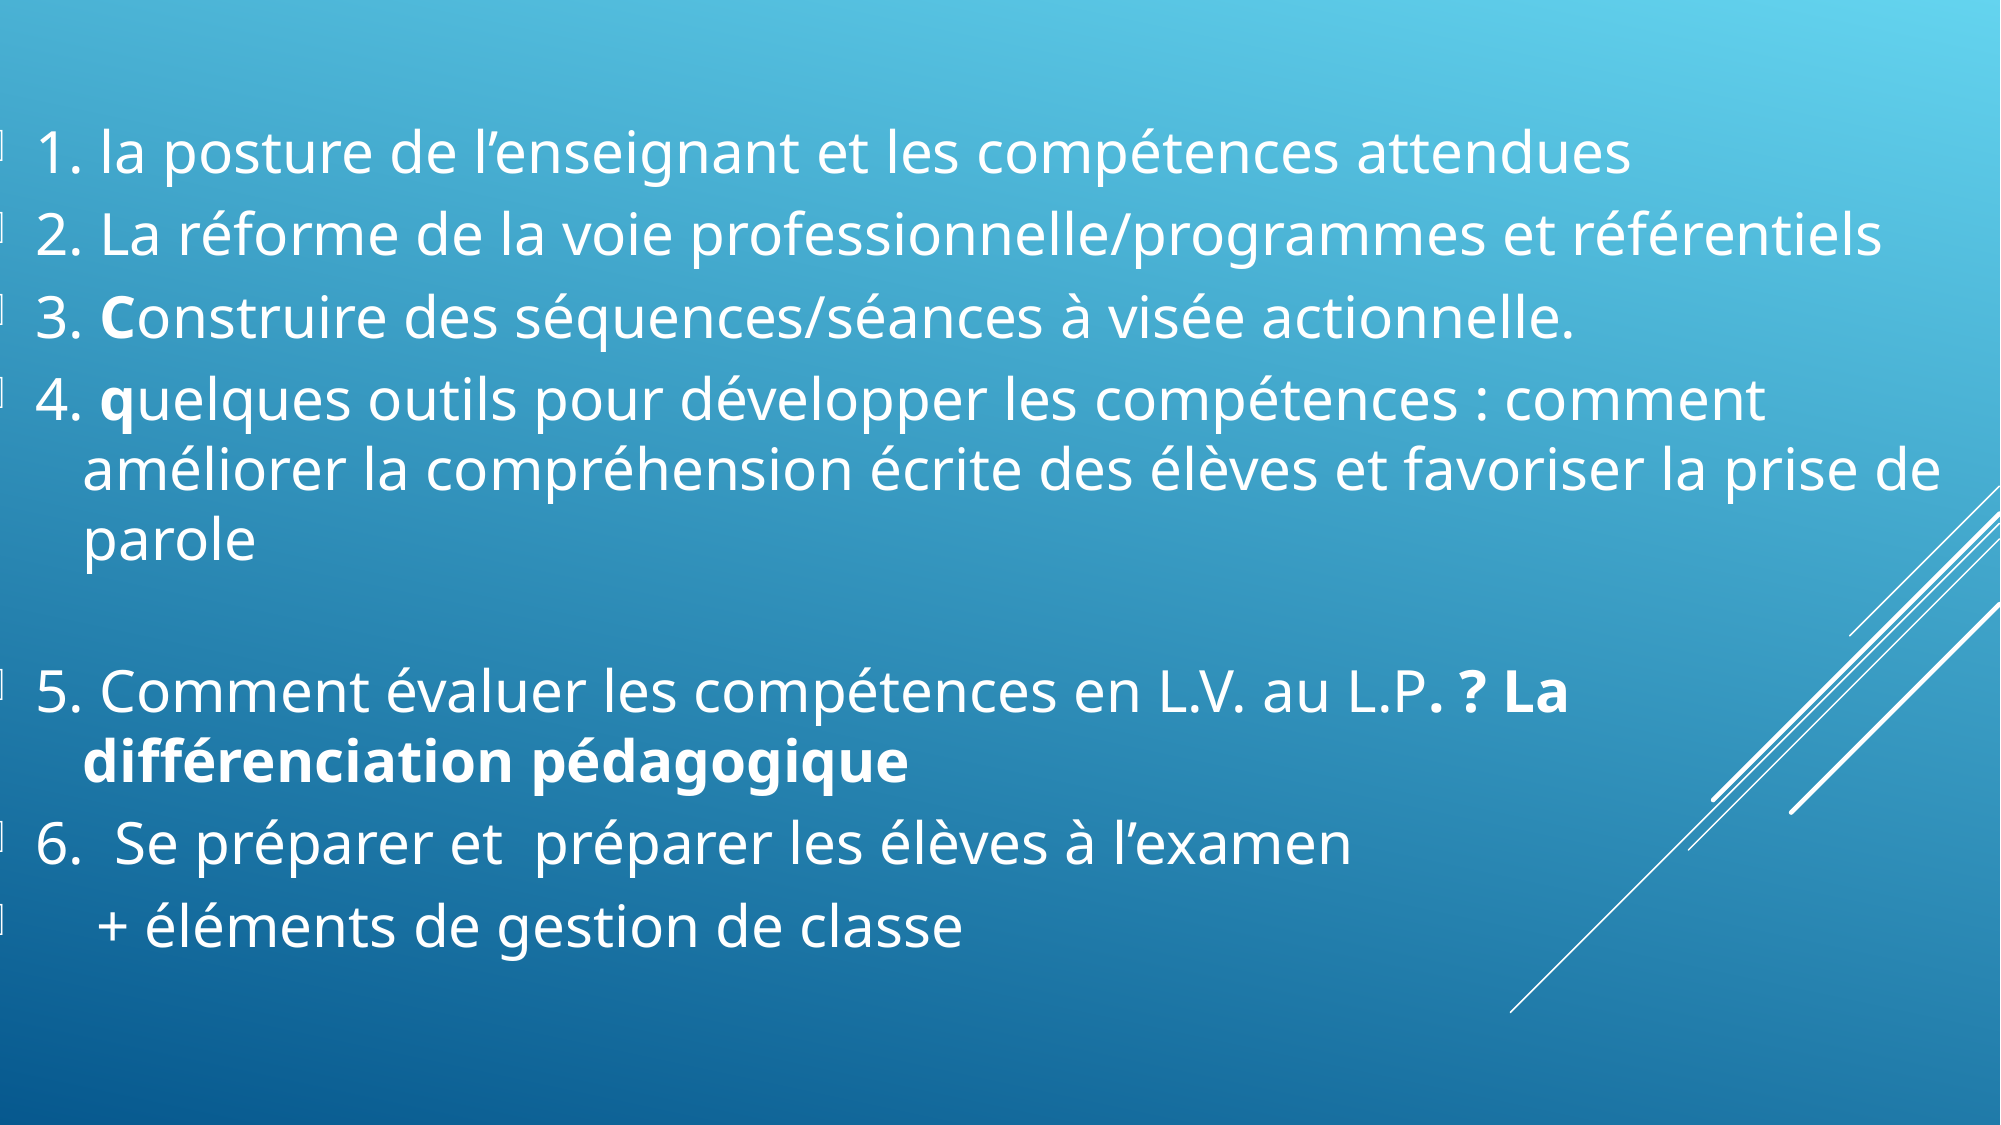

1. la posture de l’enseignant et les compétences attendues
2. La réforme de la voie professionnelle/programmes et référentiels
3. Construire des séquences/séances à visée actionnelle.
4. quelques outils pour développer les compétences : comment améliorer la compréhension écrite des élèves et favoriser la prise de parole
5. Comment évaluer les compétences en L.V. au L.P. ? La différenciation pédagogique
6. Se préparer et préparer les élèves à l’examen
 + éléments de gestion de classe
#